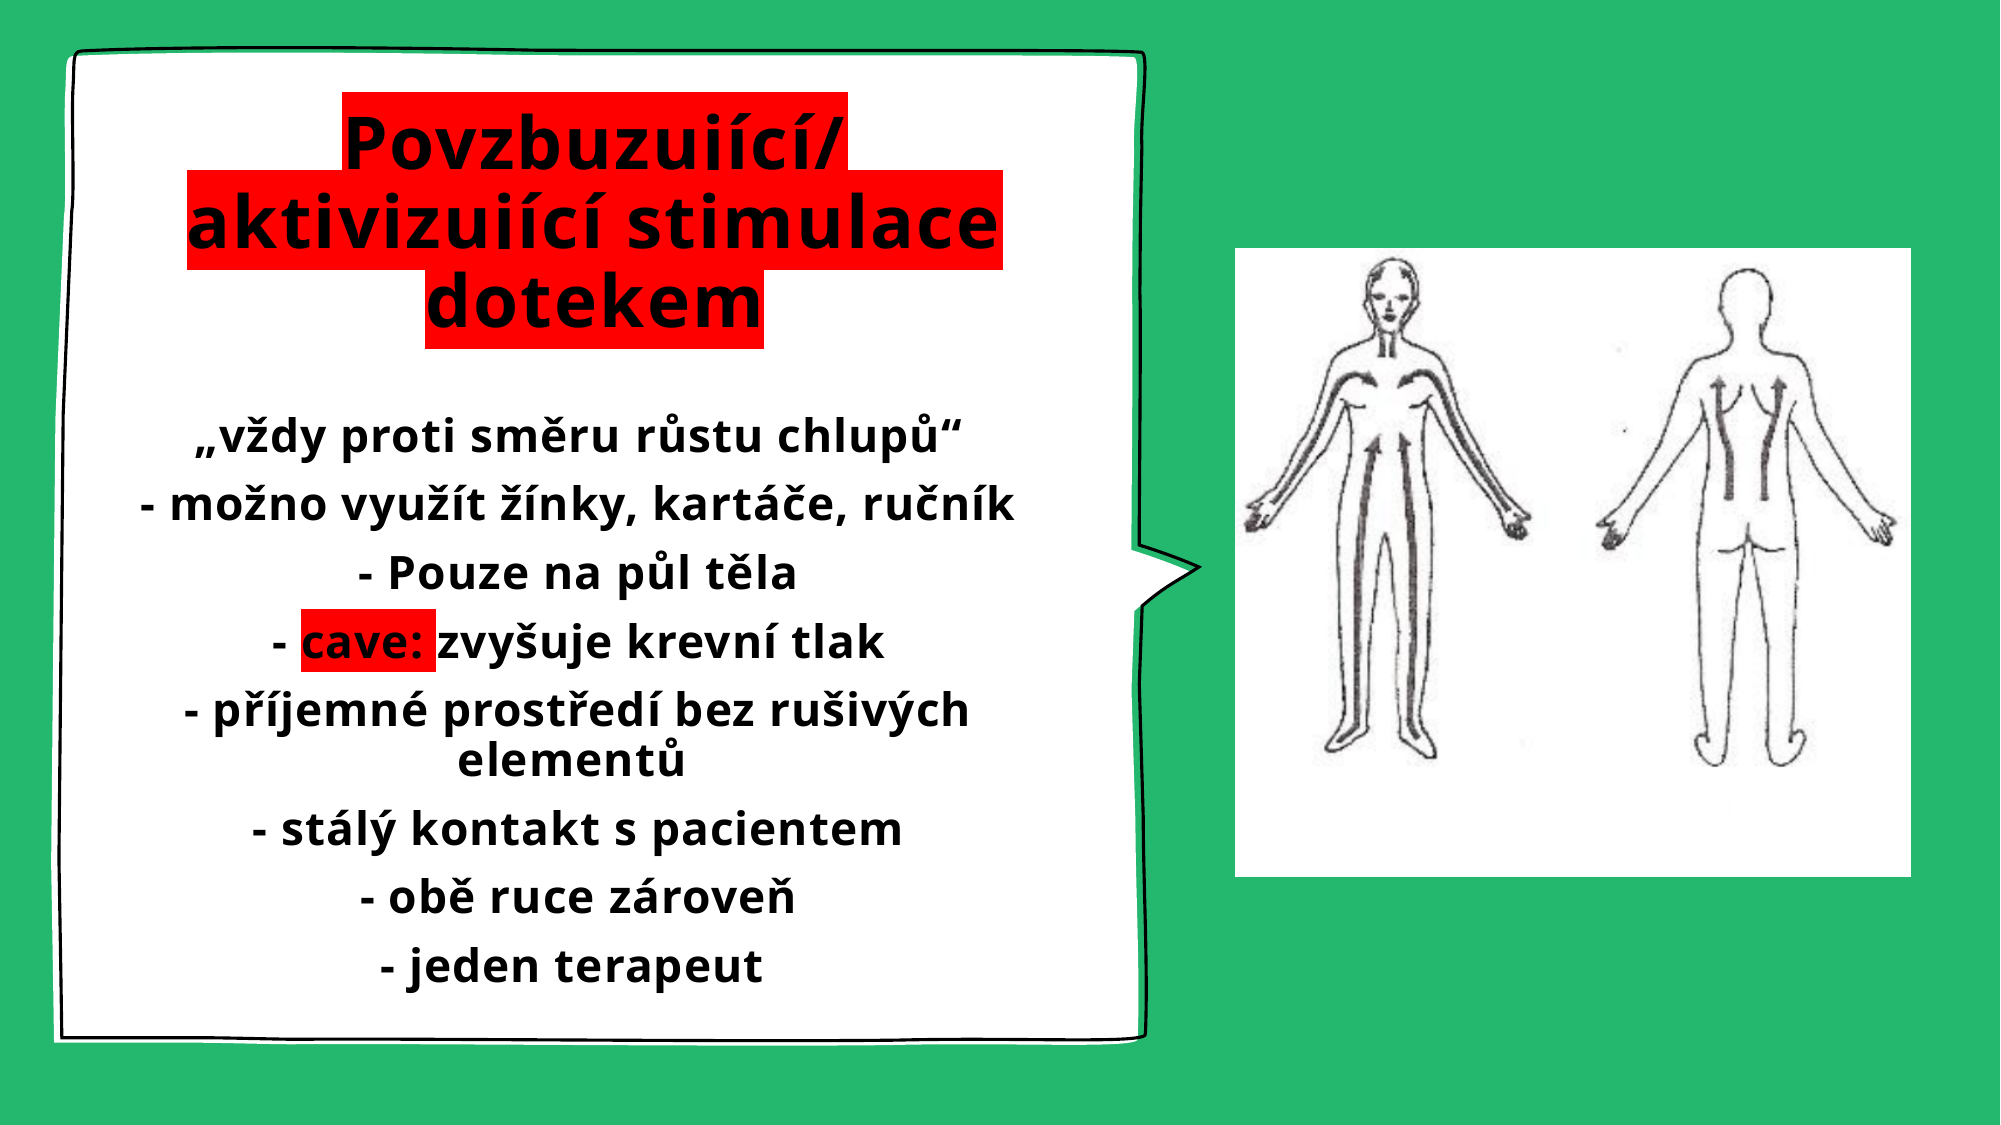

# Povzbuzující/aktivizující stimulace dotekem
 „vždy proti směru růstu chlupů“
 - možno využít žínky, kartáče, ručník
 - Pouze na půl těla
 - cave: zvyšuje krevní tlak
 - příjemné prostředí bez rušivých elementů
 - stálý kontakt s pacientem
 - obě ruce zároveň
- jeden terapeut